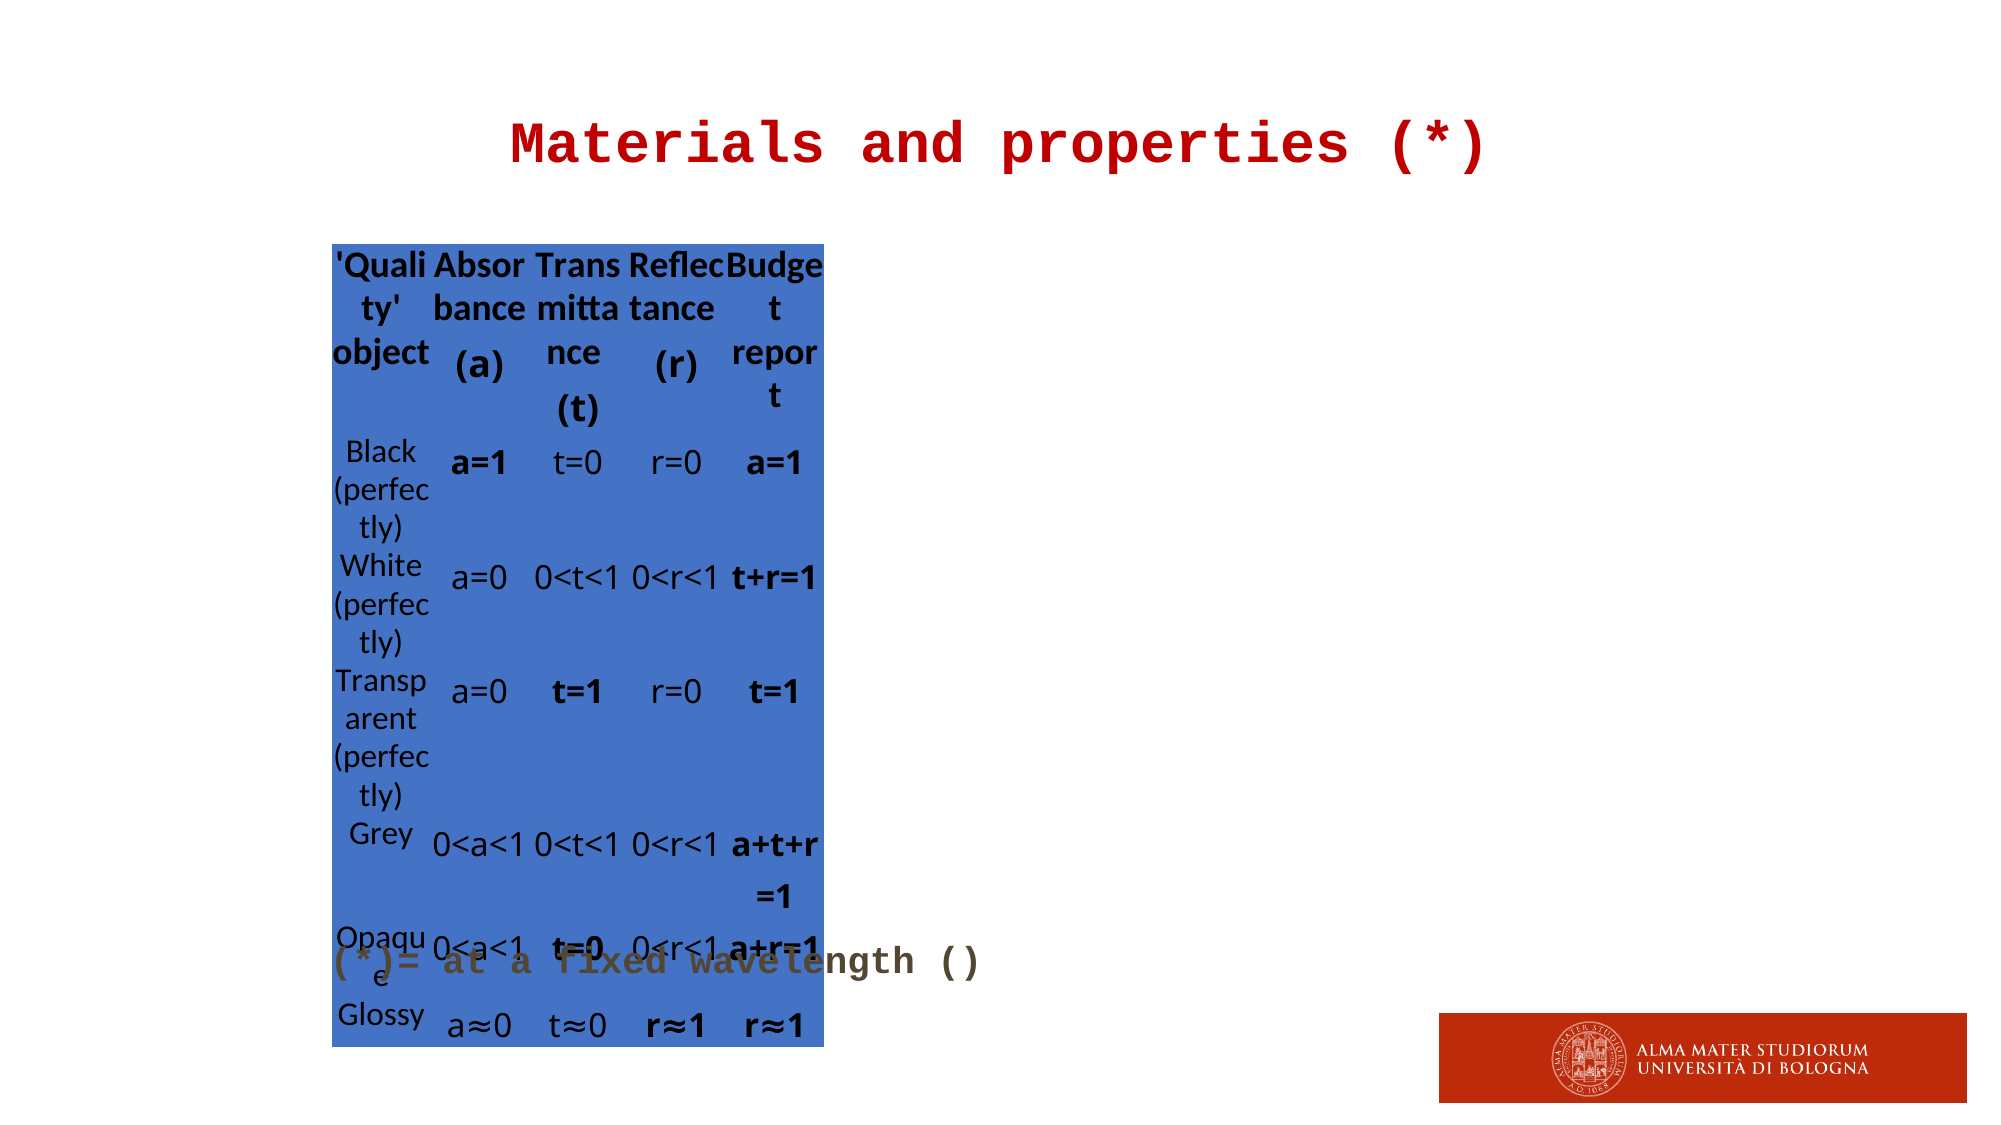

Materials and properties (*)
| 'Quality' object | Absorbance (a) | Transmittance (t) | Reflectance (r) | Budget report |
| --- | --- | --- | --- | --- |
| Black (perfectly) | a=1 | t=0 | r=0 | a=1 |
| White (perfectly) | a=0 | 0<t<1 | 0<r<1 | t+r=1 |
| Transparent (perfectly) | a=0 | t=1 | r=0 | t=1 |
| Grey | 0<a<1 | 0<t<1 | 0<r<1 | a+t+r=1 |
| Opaque | 0<a<1 | t=0 | 0<r<1 | a+r=1 |
| Glossy | a≈0 | t≈0 | r≈1 | r≈1 |
(*)= at a fixed wavelength ()